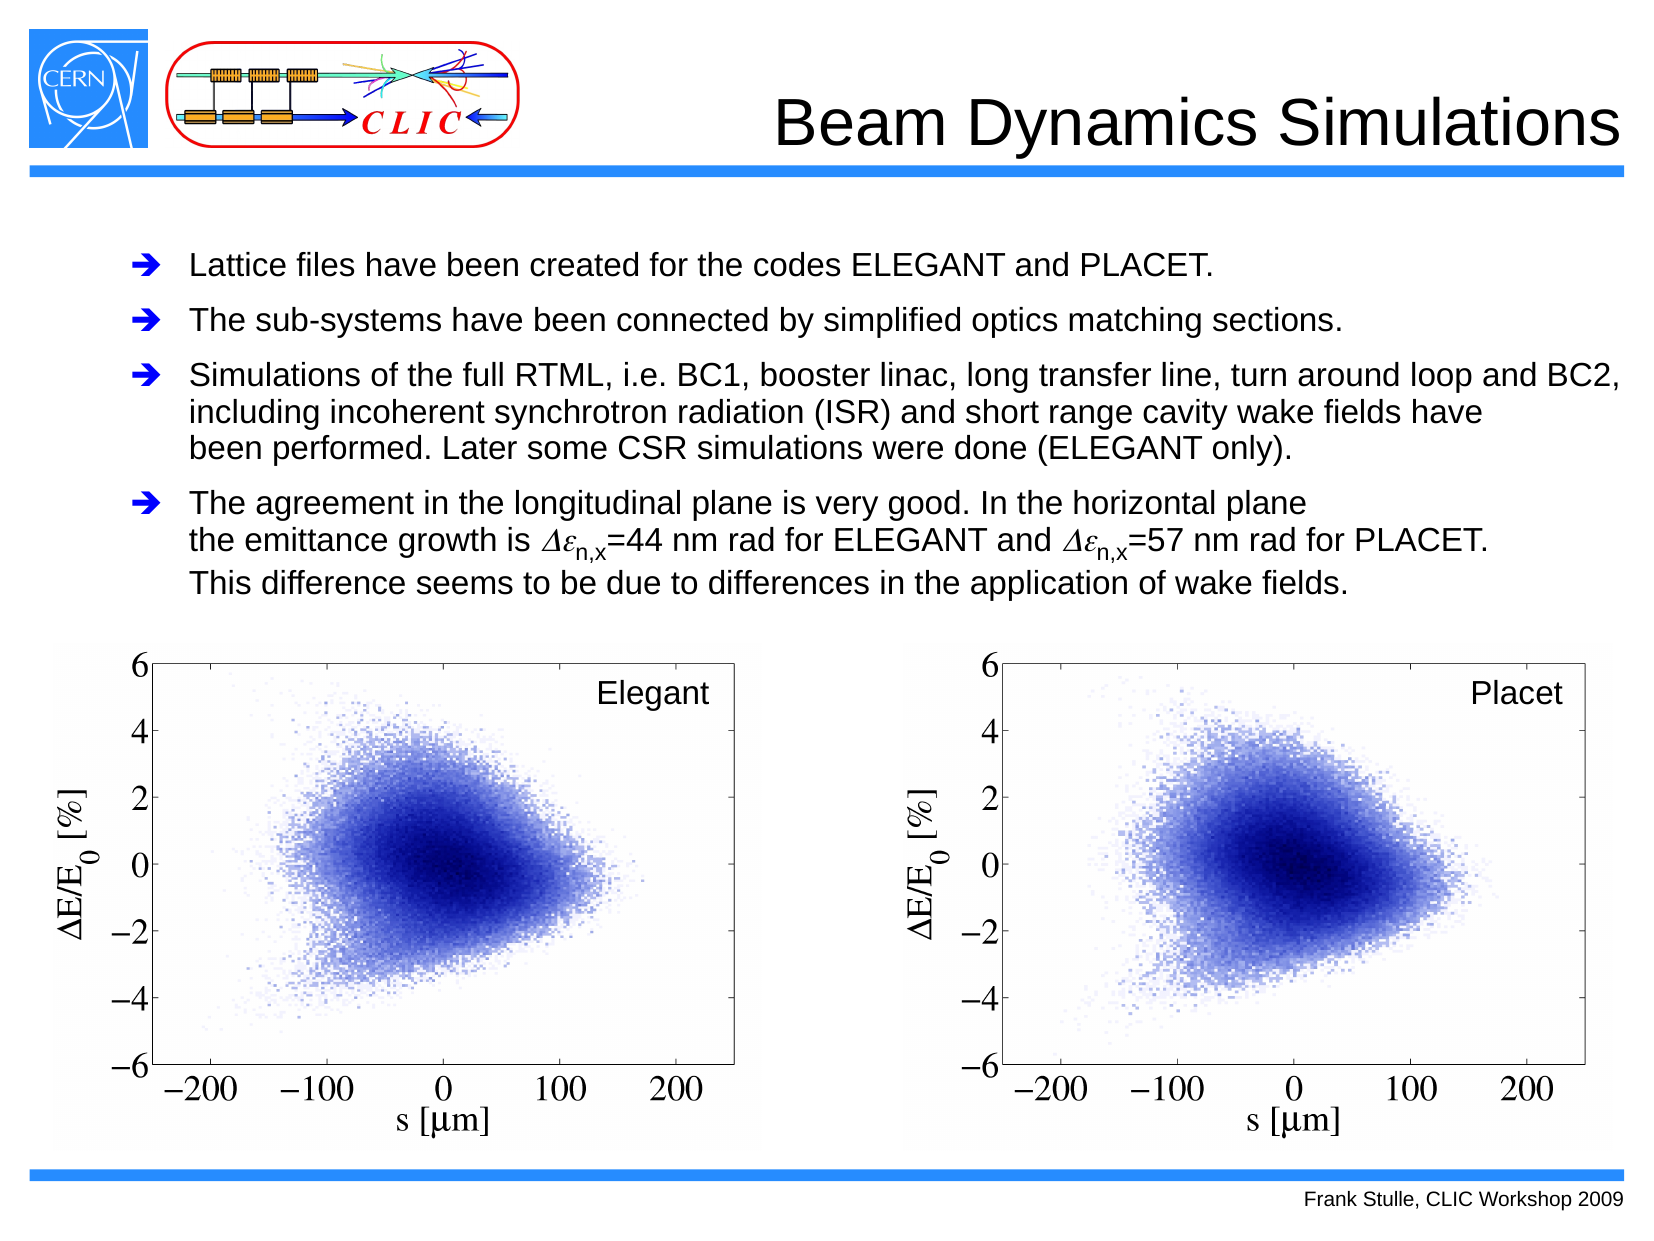

# Beam Dynamics Simulations
	Lattice files have been created for the codes ELEGANT and PLACET.
	The sub-systems have been connected by simplified optics matching sections.
	Simulations of the full RTML, i.e. BC1, booster linac, long transfer line, turn around loop and BC2,
	including incoherent synchrotron radiation (ISR) and short range cavity wake fields have
	been performed. Later some CSR simulations were done (ELEGANT only).
	The agreement in the longitudinal plane is very good. In the horizontal plane
	the emittance growth is Den,x=44 nm rad for ELEGANT and Den,x=57 nm rad for PLACET.
	This difference seems to be due to differences in the application of wake fields.
Elegant
Placet